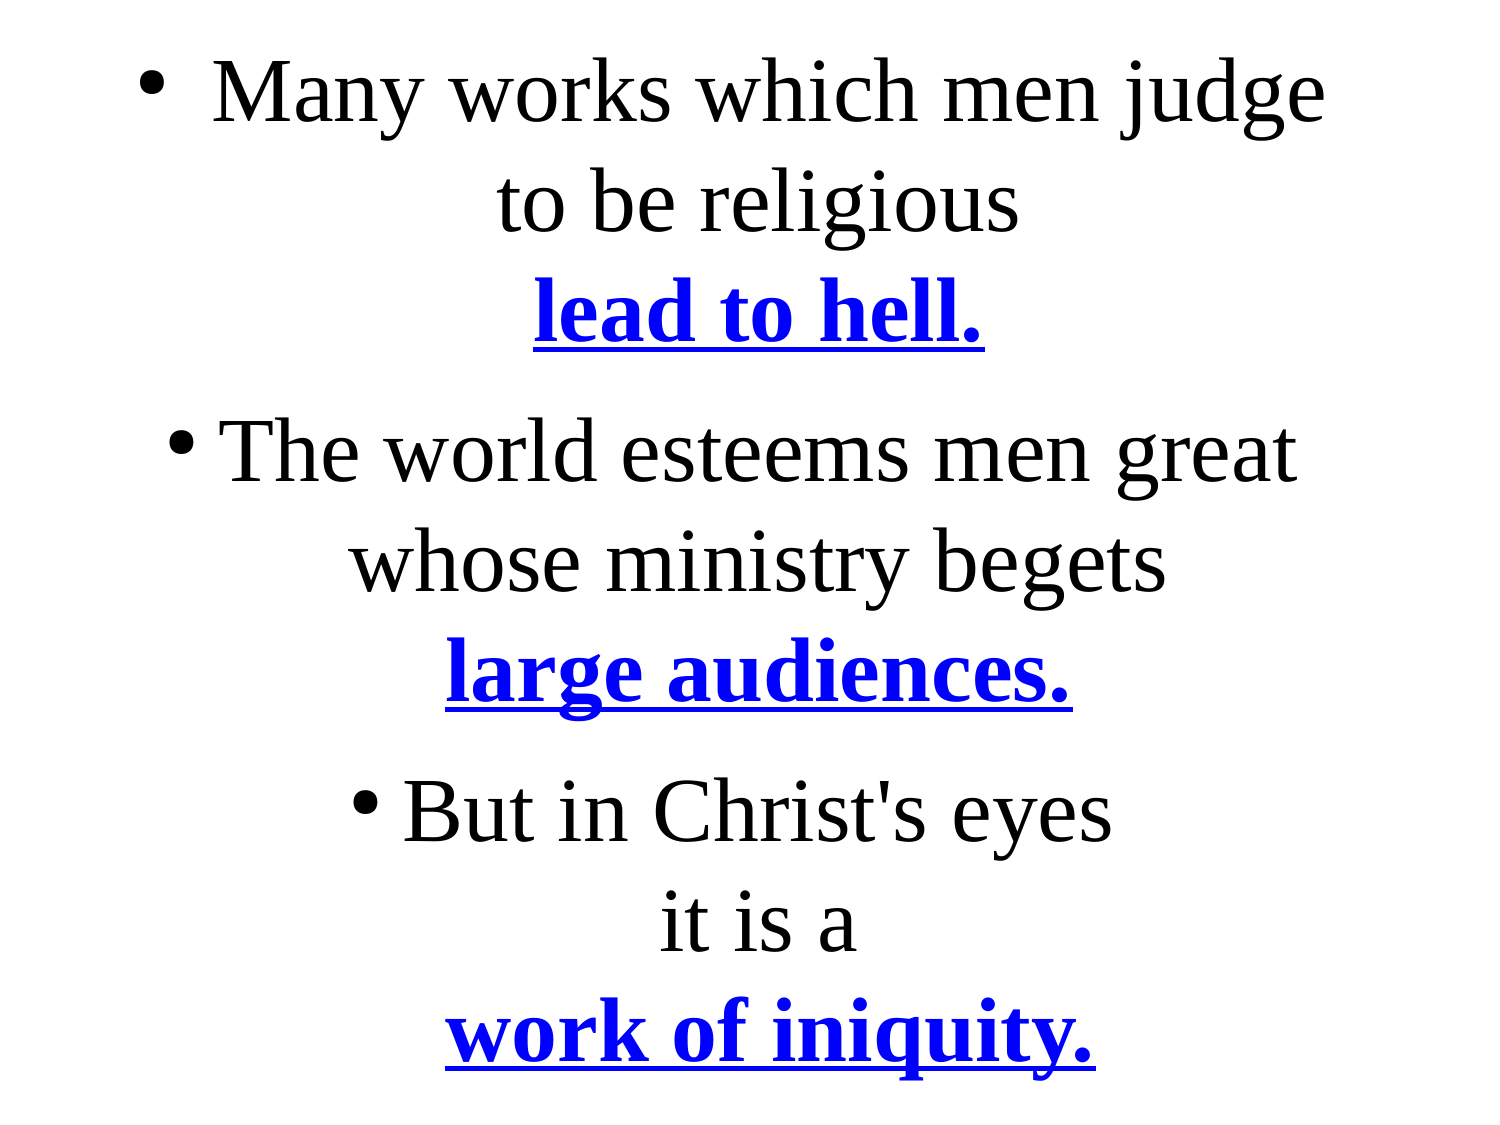

# Many works which men judge to be religious lead to hell.
The world esteems men great
whose ministry begets
large audiences.
But in Christ's eyes
it is a
work of iniquity.